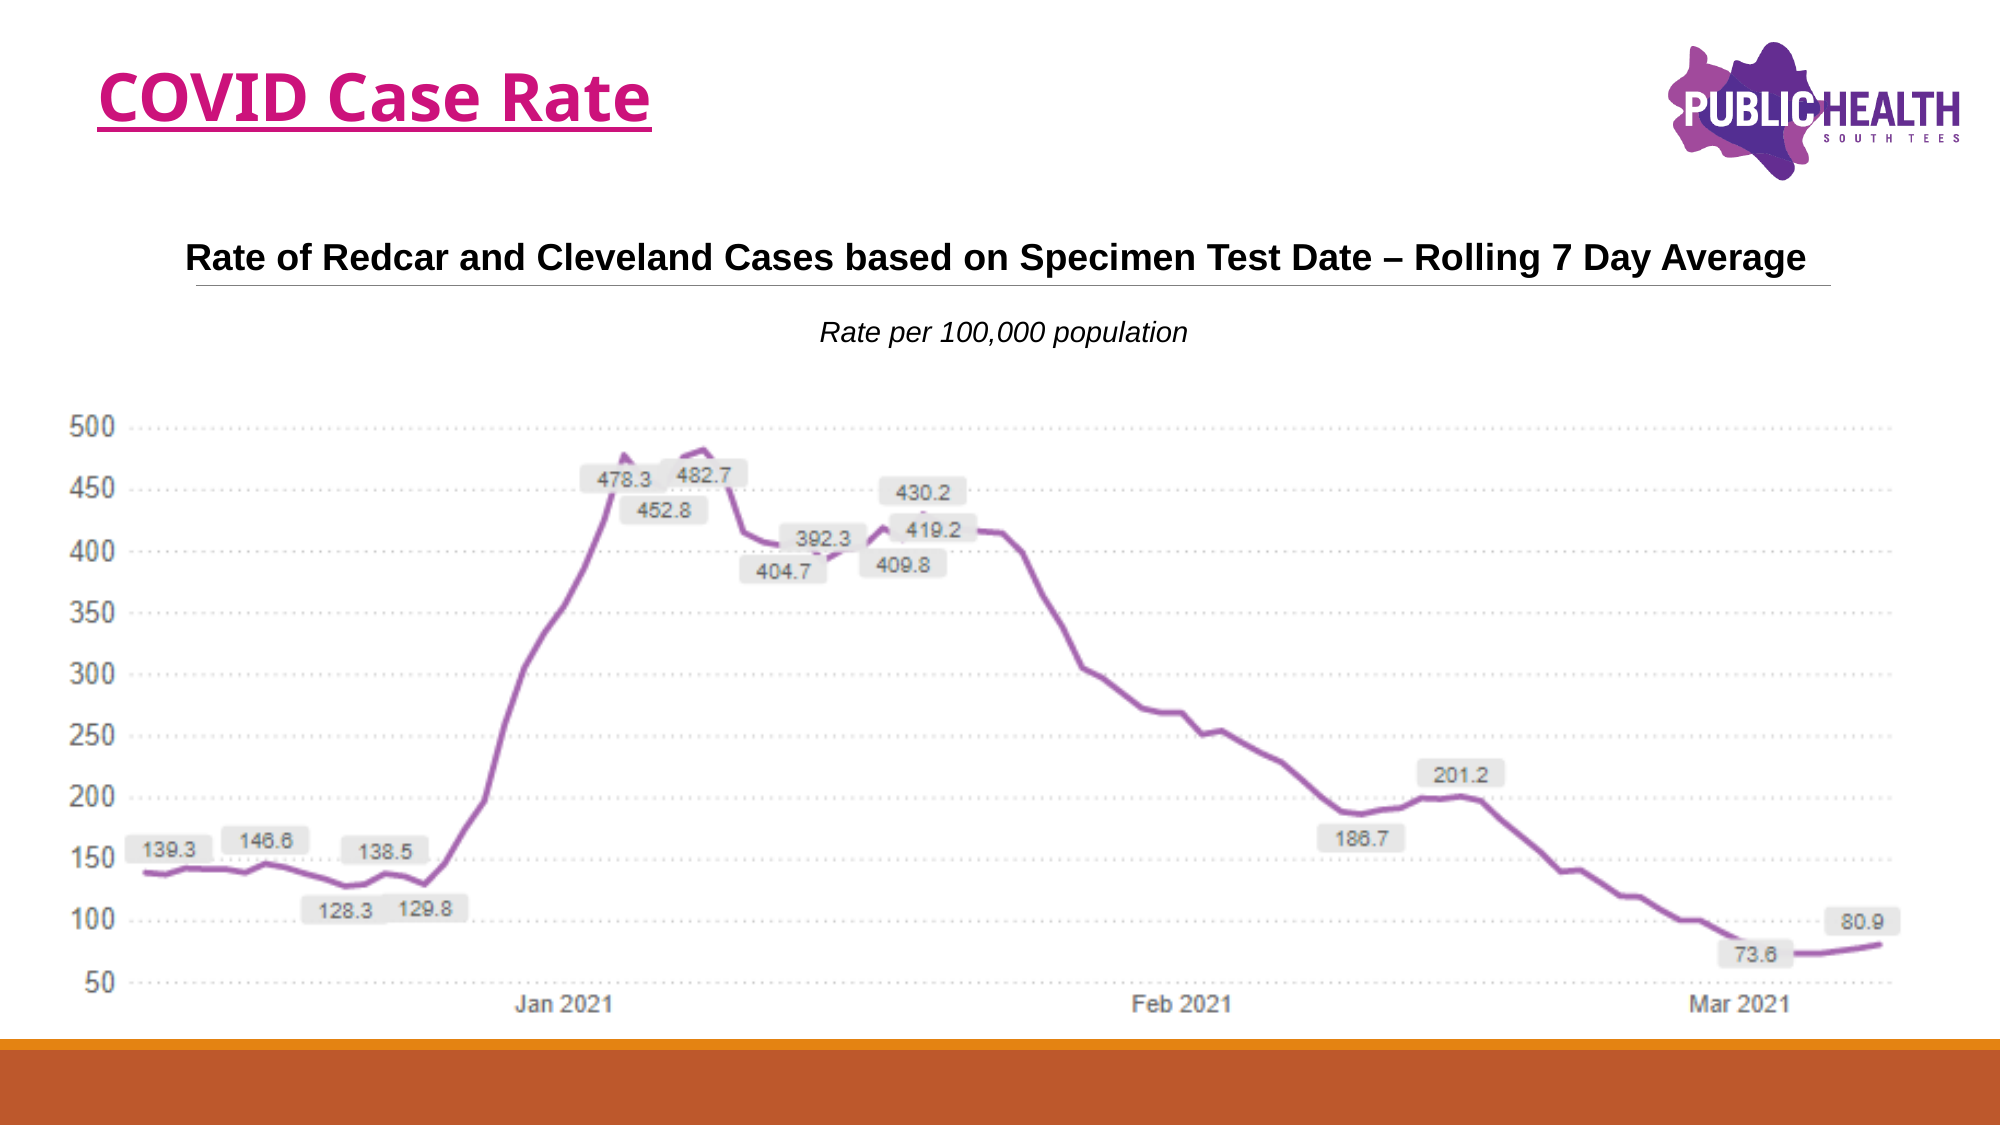

COVID Case Rate
Rate of Redcar and Cleveland Cases based on Specimen Test Date – Rolling 7 Day Average
Rate per 100,000 population